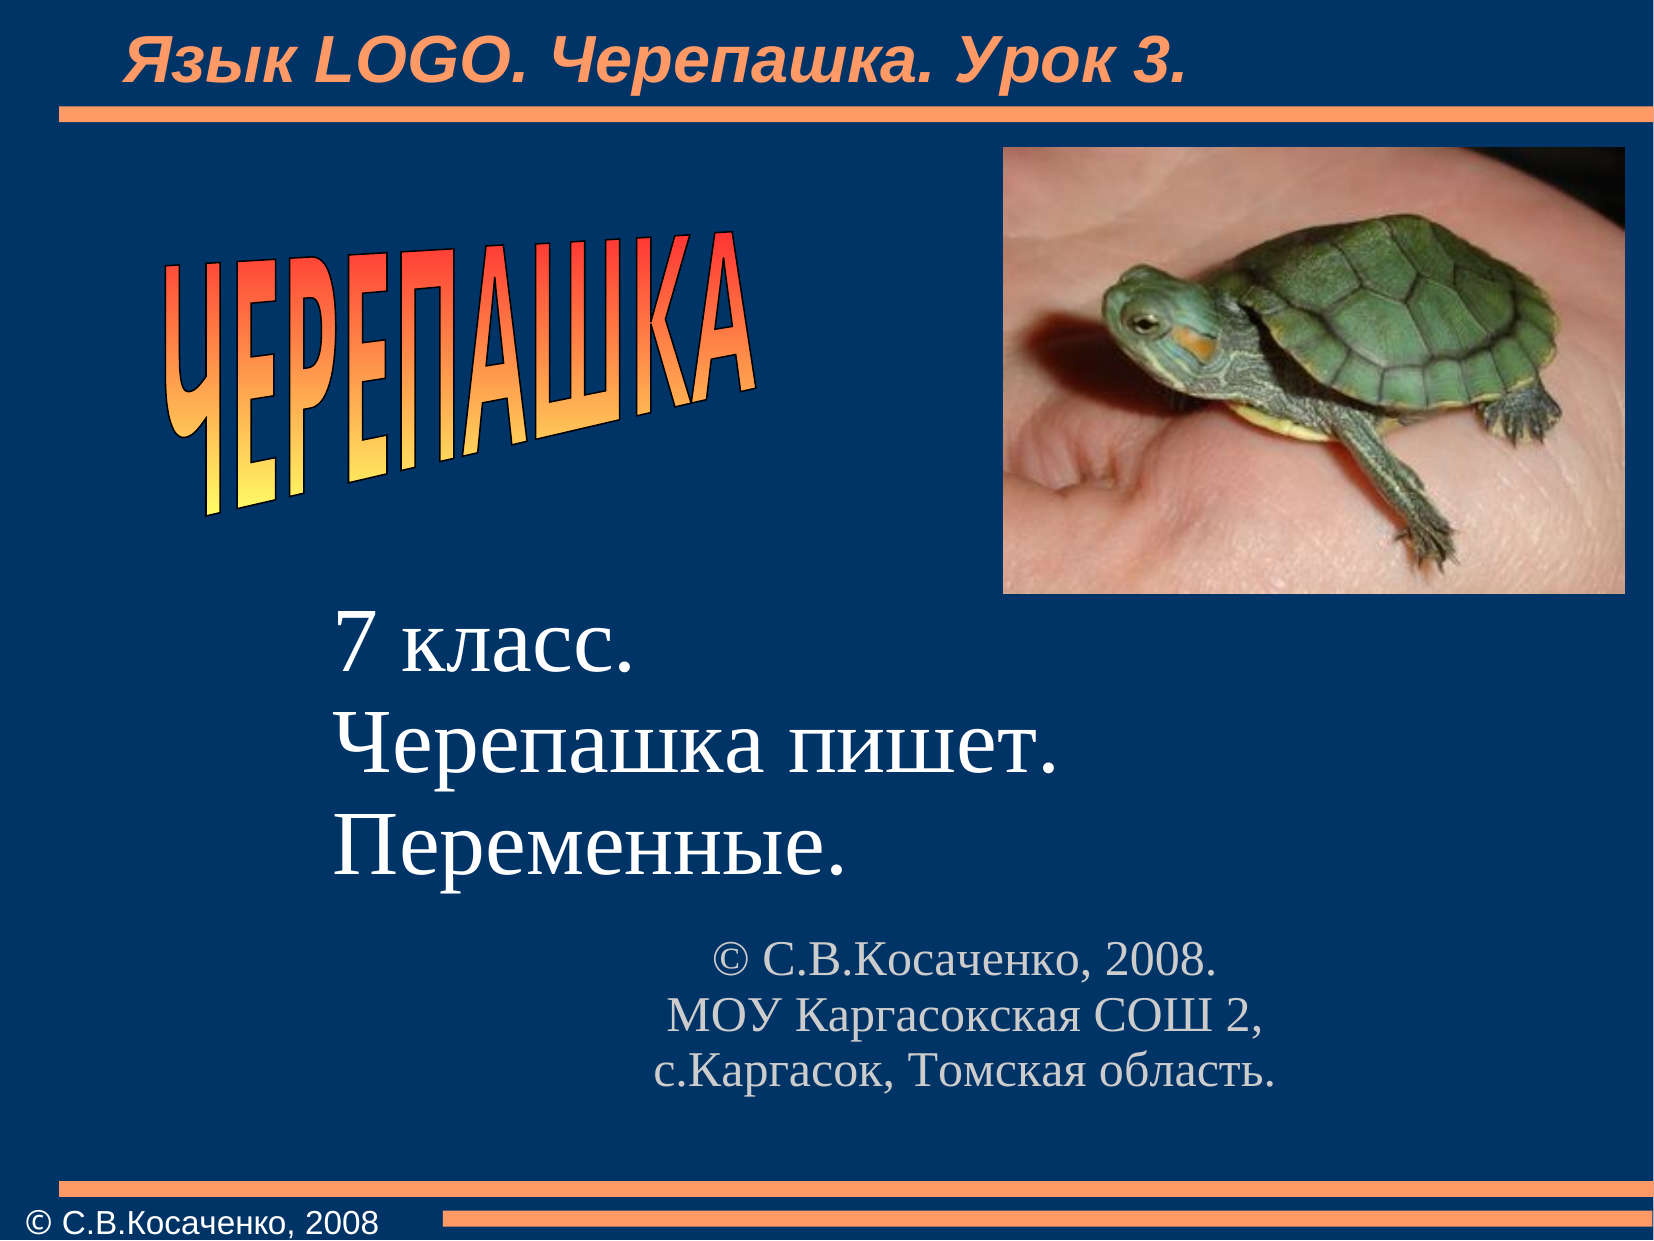

# Язык LOGO. Черепашка. Урок 3.
ЧЕРЕПАШКА
7 класс.
Черепашка пишет.
Переменные.
© С.В.Косаченко, 2008.
МОУ Каргасокская СОШ 2,
с.Каргасок, Томская область.